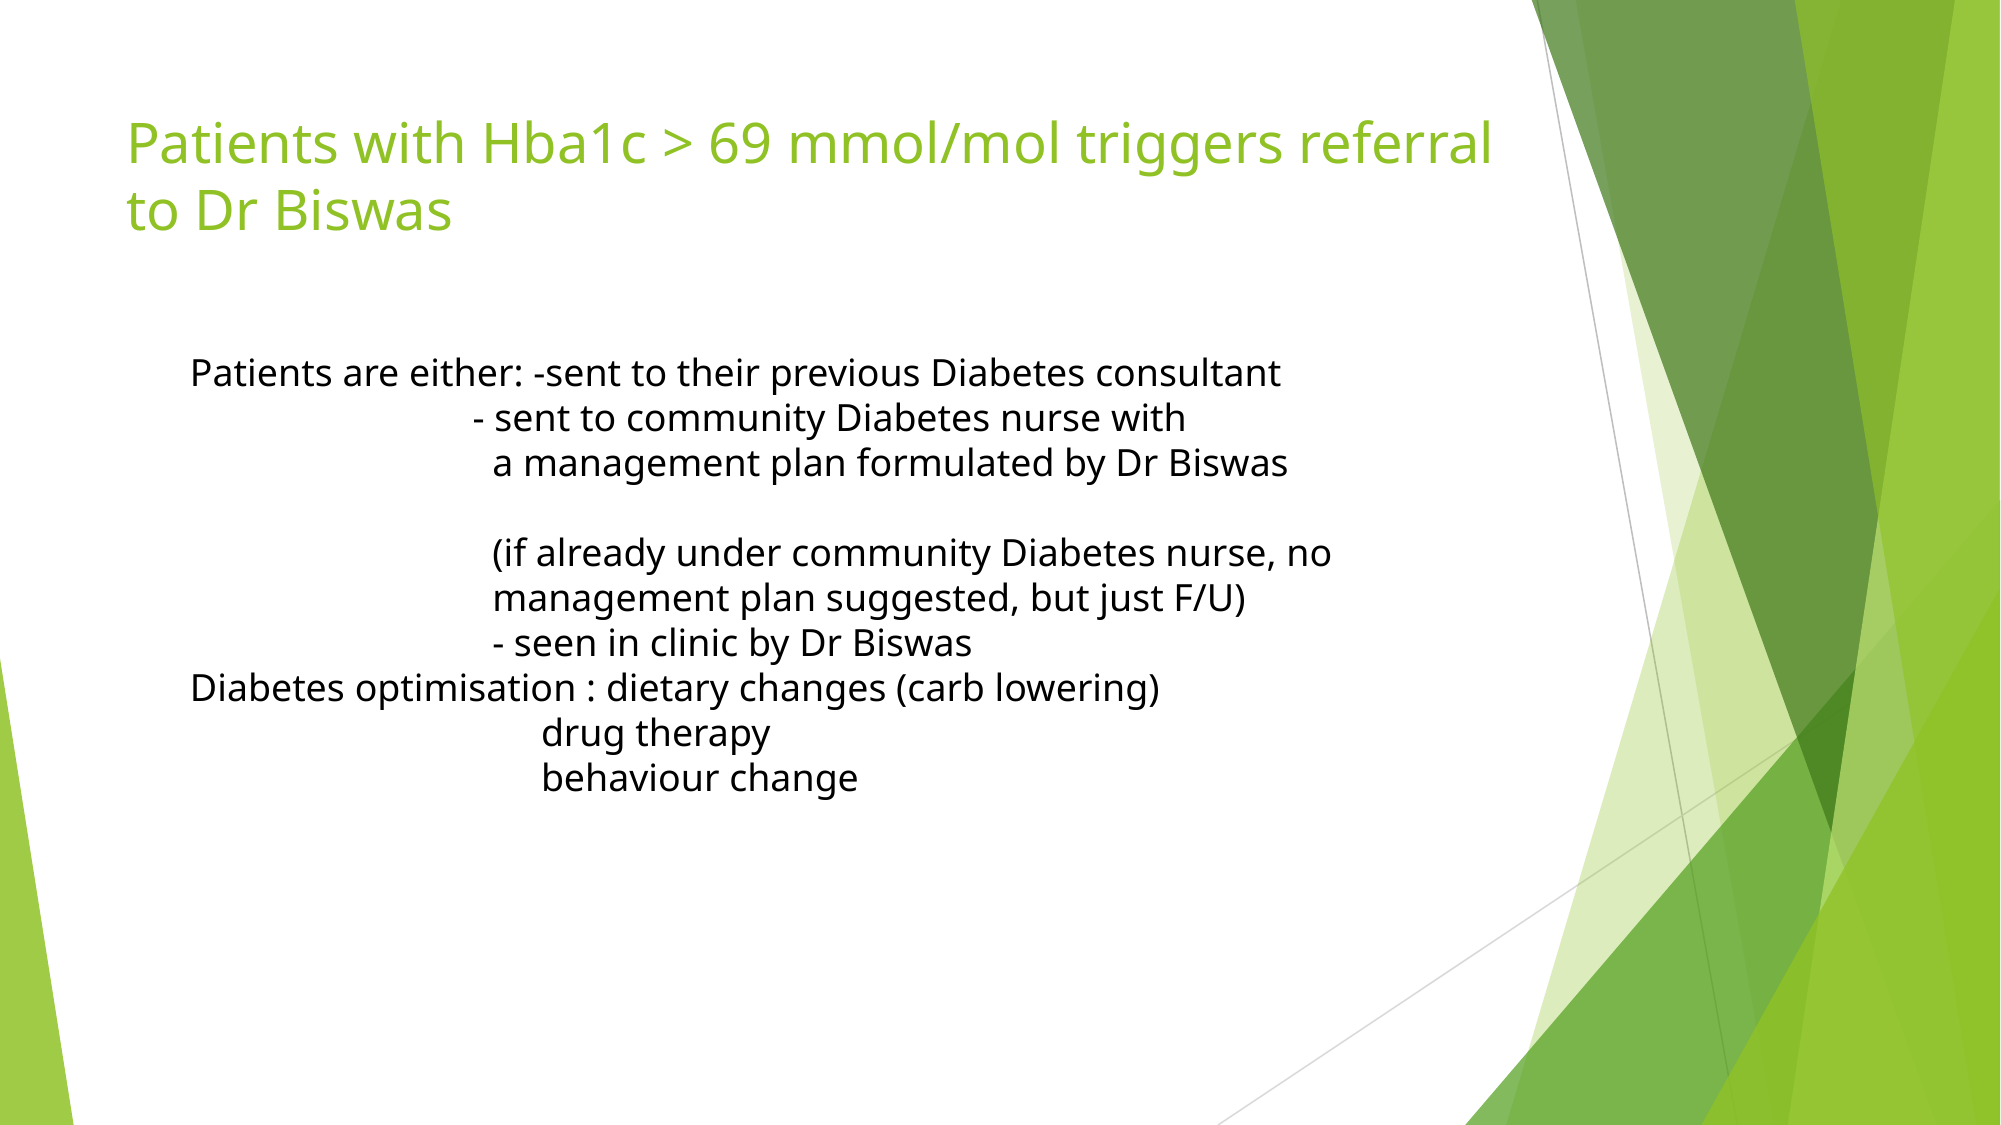

# Patients with Hba1c > 69 mmol/mol triggers referral to Dr Biswas
Patients are either: -sent to their previous Diabetes consultant
 - sent to community Diabetes nurse with
 a management plan formulated by Dr Biswas
 (if already under community Diabetes nurse, no
 management plan suggested, but just F/U)
 - seen in clinic by Dr Biswas
Diabetes optimisation : dietary changes (carb lowering)
 drug therapy
 behaviour change